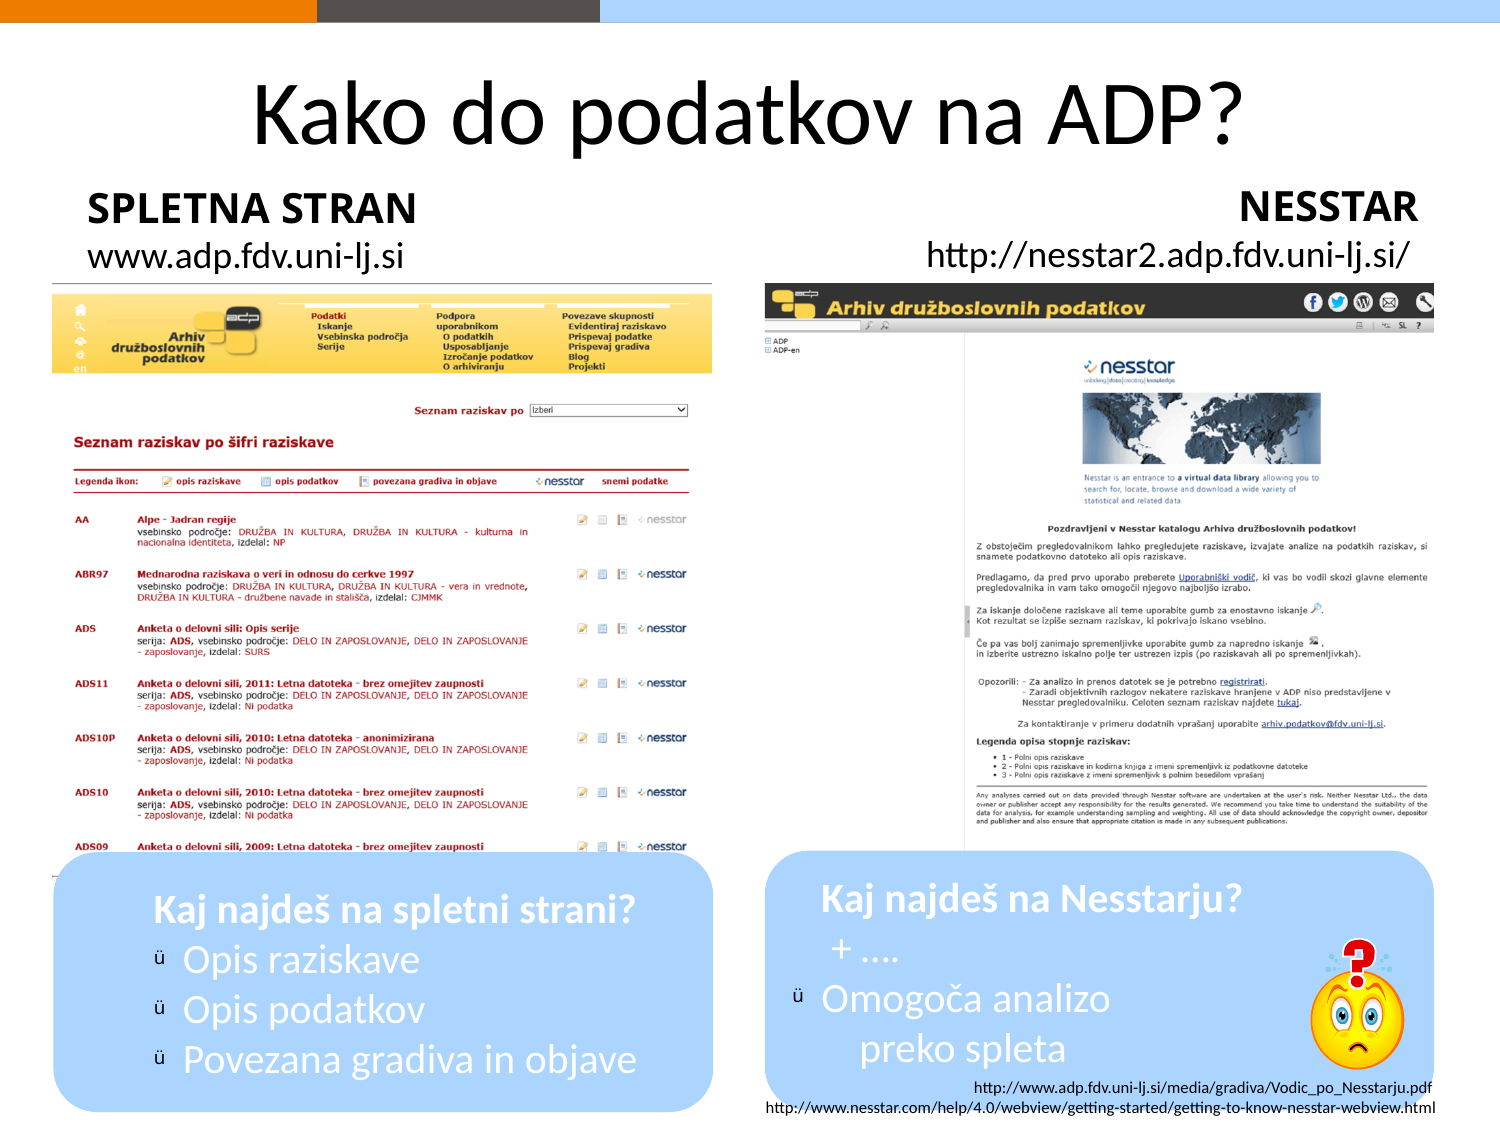

# Kako do podatkov na ADP?
NESSTAR
http://nesstar2.adp.fdv.uni-lj.si/
SPLETNA STRAN
www.adp.fdv.uni-lj.si
Kaj najdeš na Nesstarju?
 + ….
Omogoča analizo
 preko spleta
Kaj najdeš na spletni strani?
Opis raziskave
Opis podatkov
Povezana gradiva in objave
http://www.adp.fdv.uni-lj.si/media/gradiva/Vodic_po_Nesstarju.pdf
 http://www.nesstar.com/help/4.0/webview/getting-started/getting-to-know-nesstar-webview.html